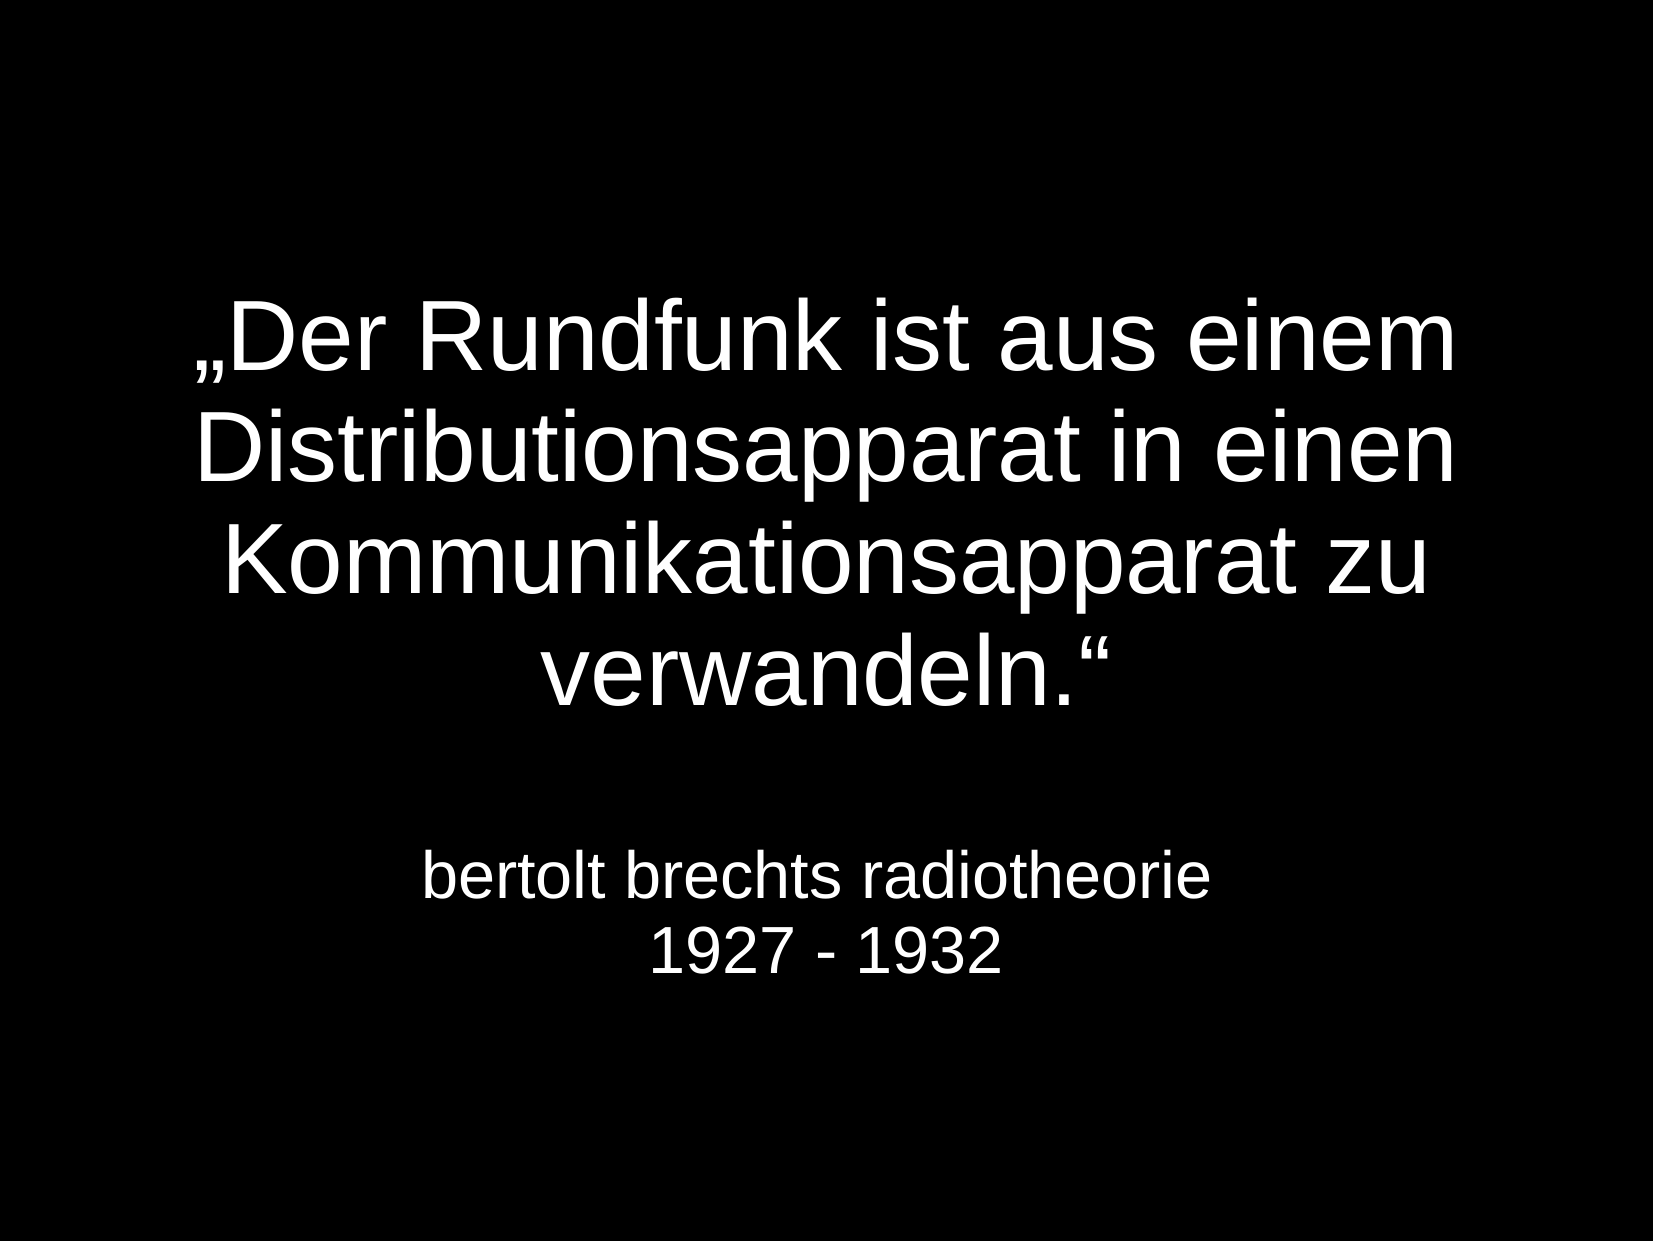

# „Der Rundfunk ist aus einem Distributionsapparat in einen Kommunikationsapparat zu verwandeln.“
bertolt brechts radiotheorie
1927 - 1932